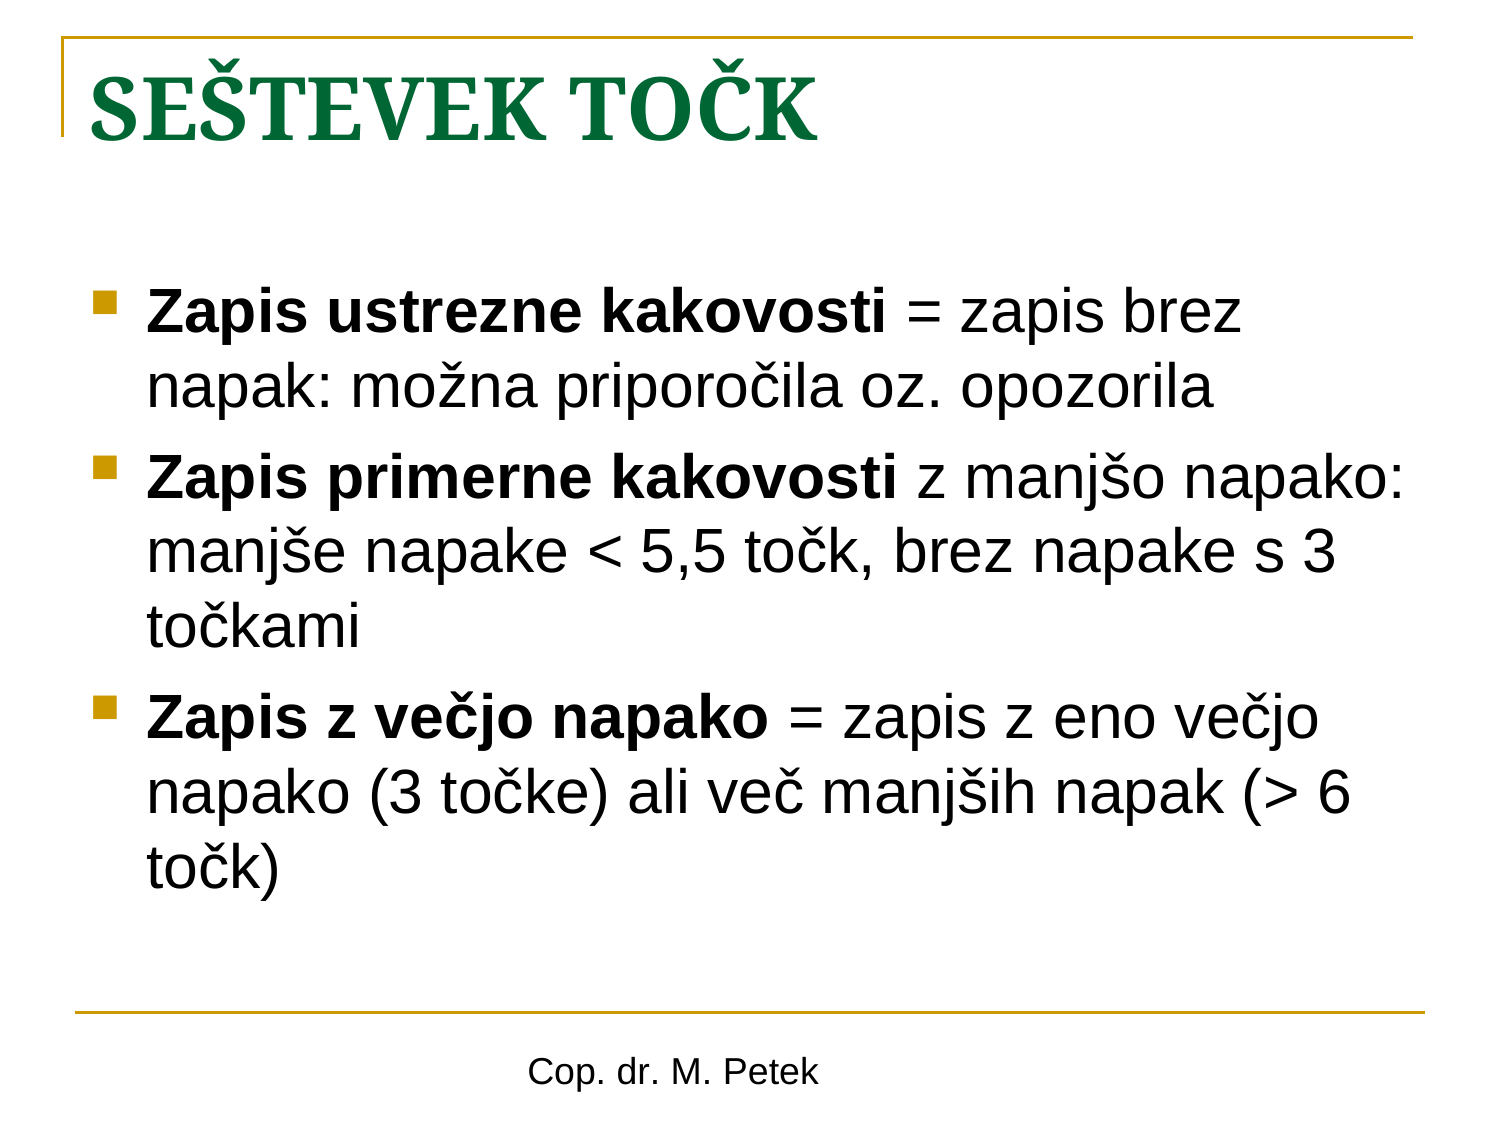

# SEŠTEVEK TOČK
Zapis ustrezne kakovosti = zapis brez napak: možna priporočila oz. opozorila
Zapis primerne kakovosti z manjšo napako: manjše napake < 5,5 točk, brez napake s 3 točkami
Zapis z večjo napako = zapis z eno večjo napako (3 točke) ali več manjših napak (> 6 točk)
Cop. dr. M. Petek